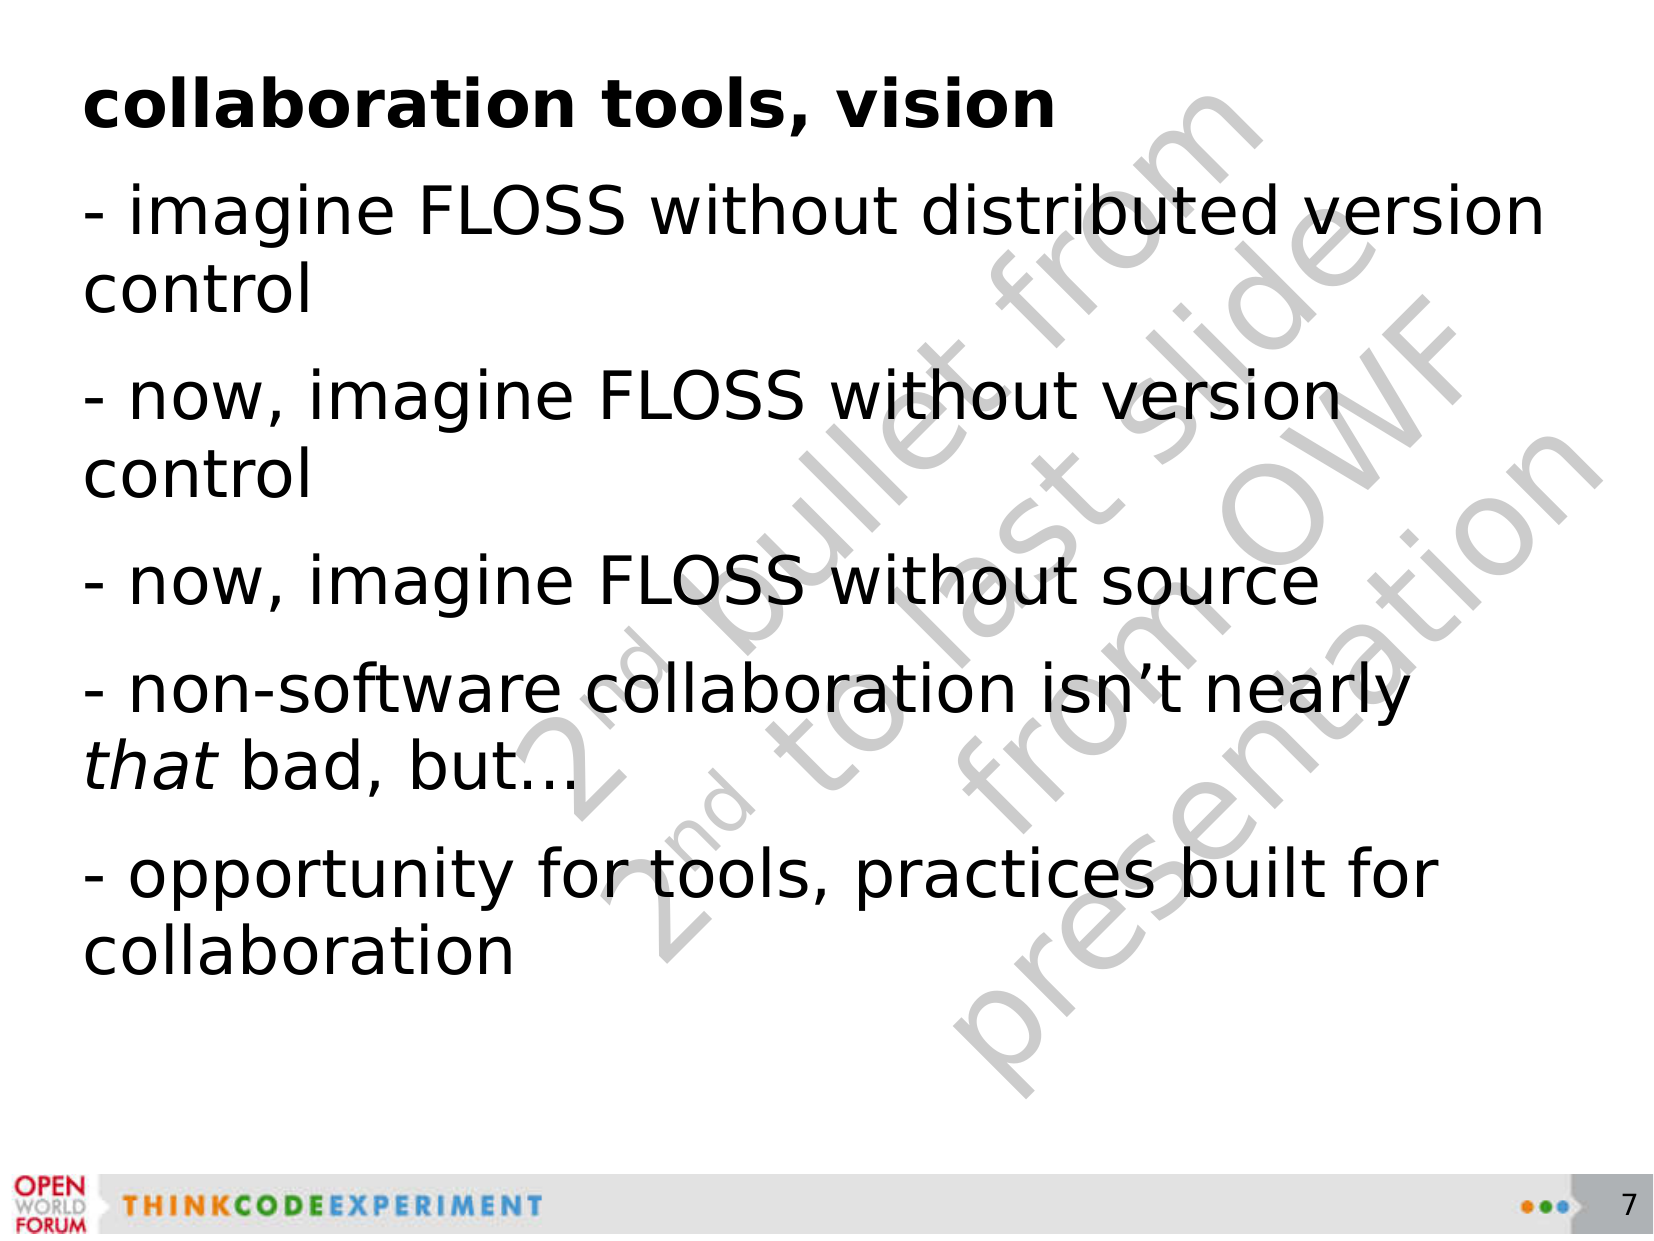

# collaboration tools, vision
- imagine FLOSS without distributed version control
- now, imagine FLOSS without version control
- now, imagine FLOSS without source
- non-software collaboration isn’t nearly that bad, but...
- opportunity for tools, practices built for collaboration
2nd bullet from
2nd to last slide
from OWF
presentation